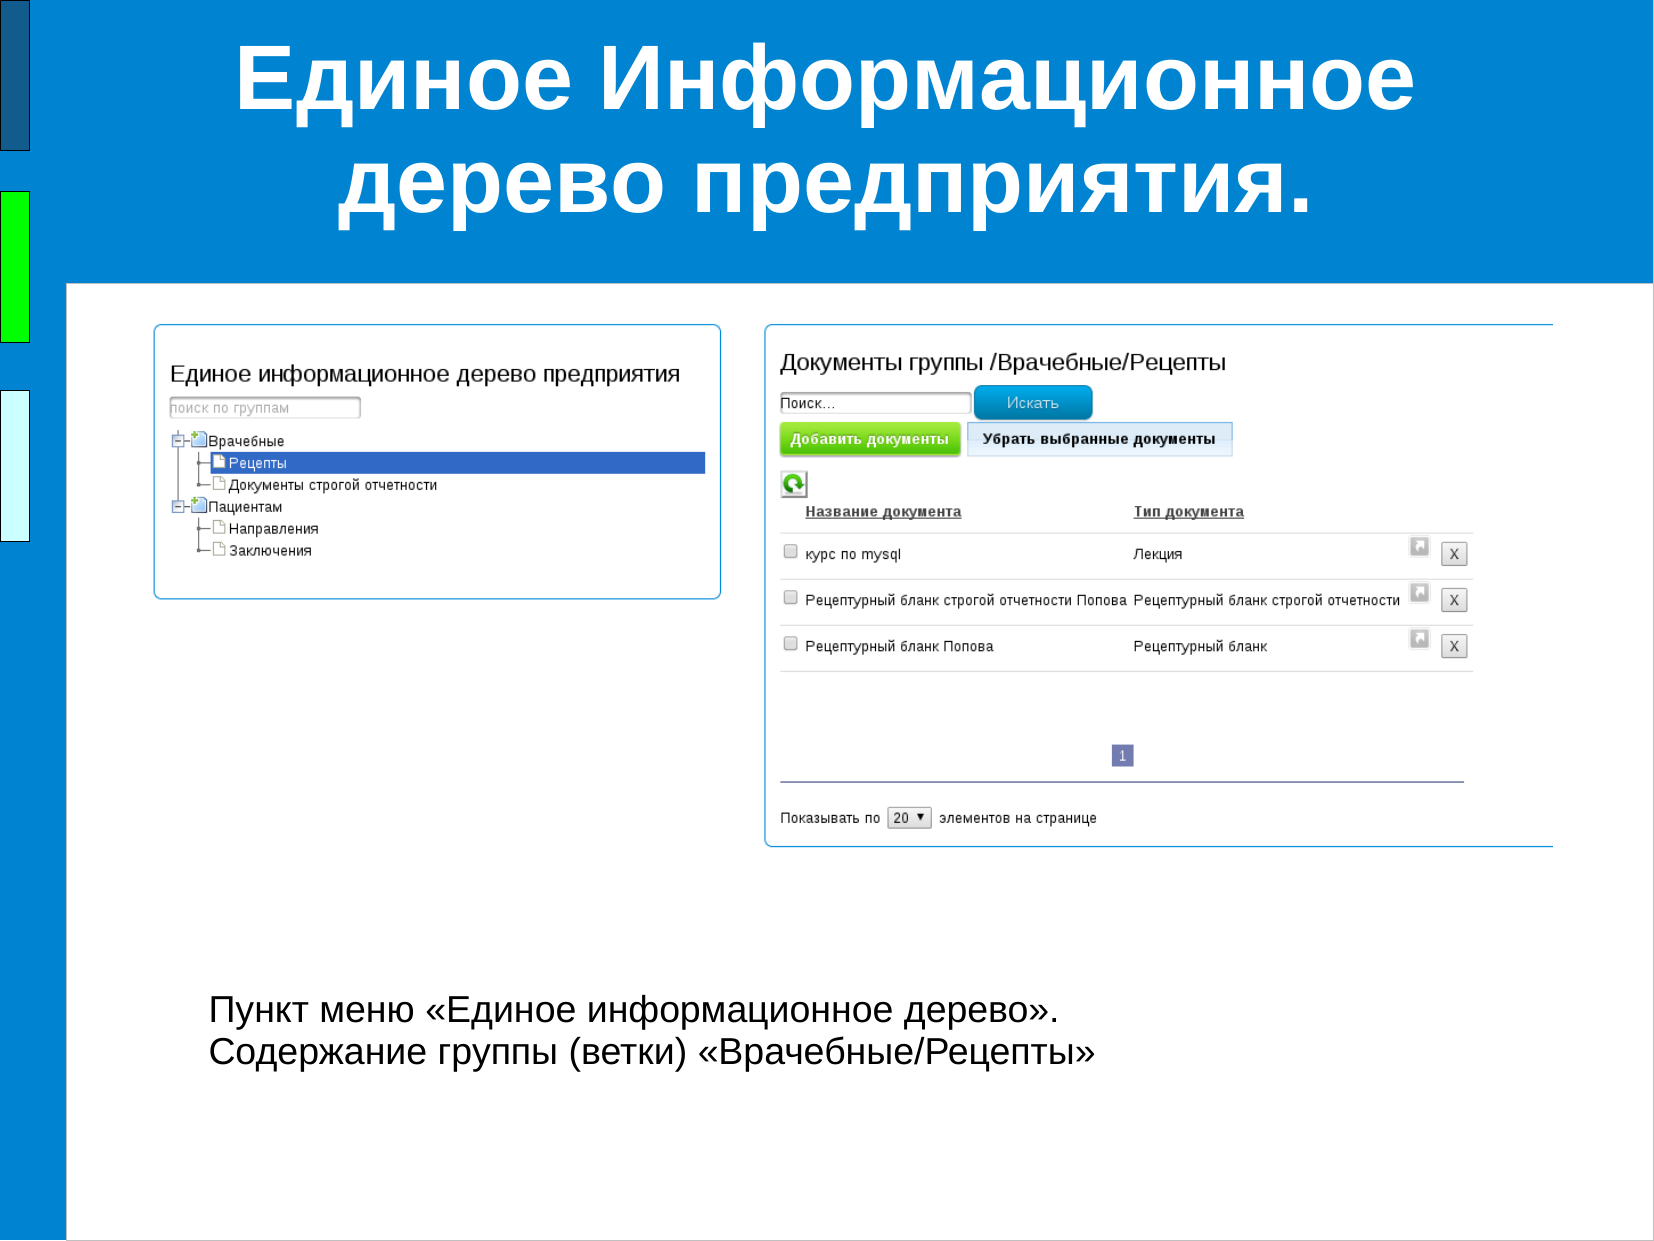

# Единое Информационное дерево предприятия.
Пункт меню «Единое информационное дерево».
Содержание группы (ветки) «Врачебные/Рецепты»
ООО "Альфа-Интегрум", 2013г.